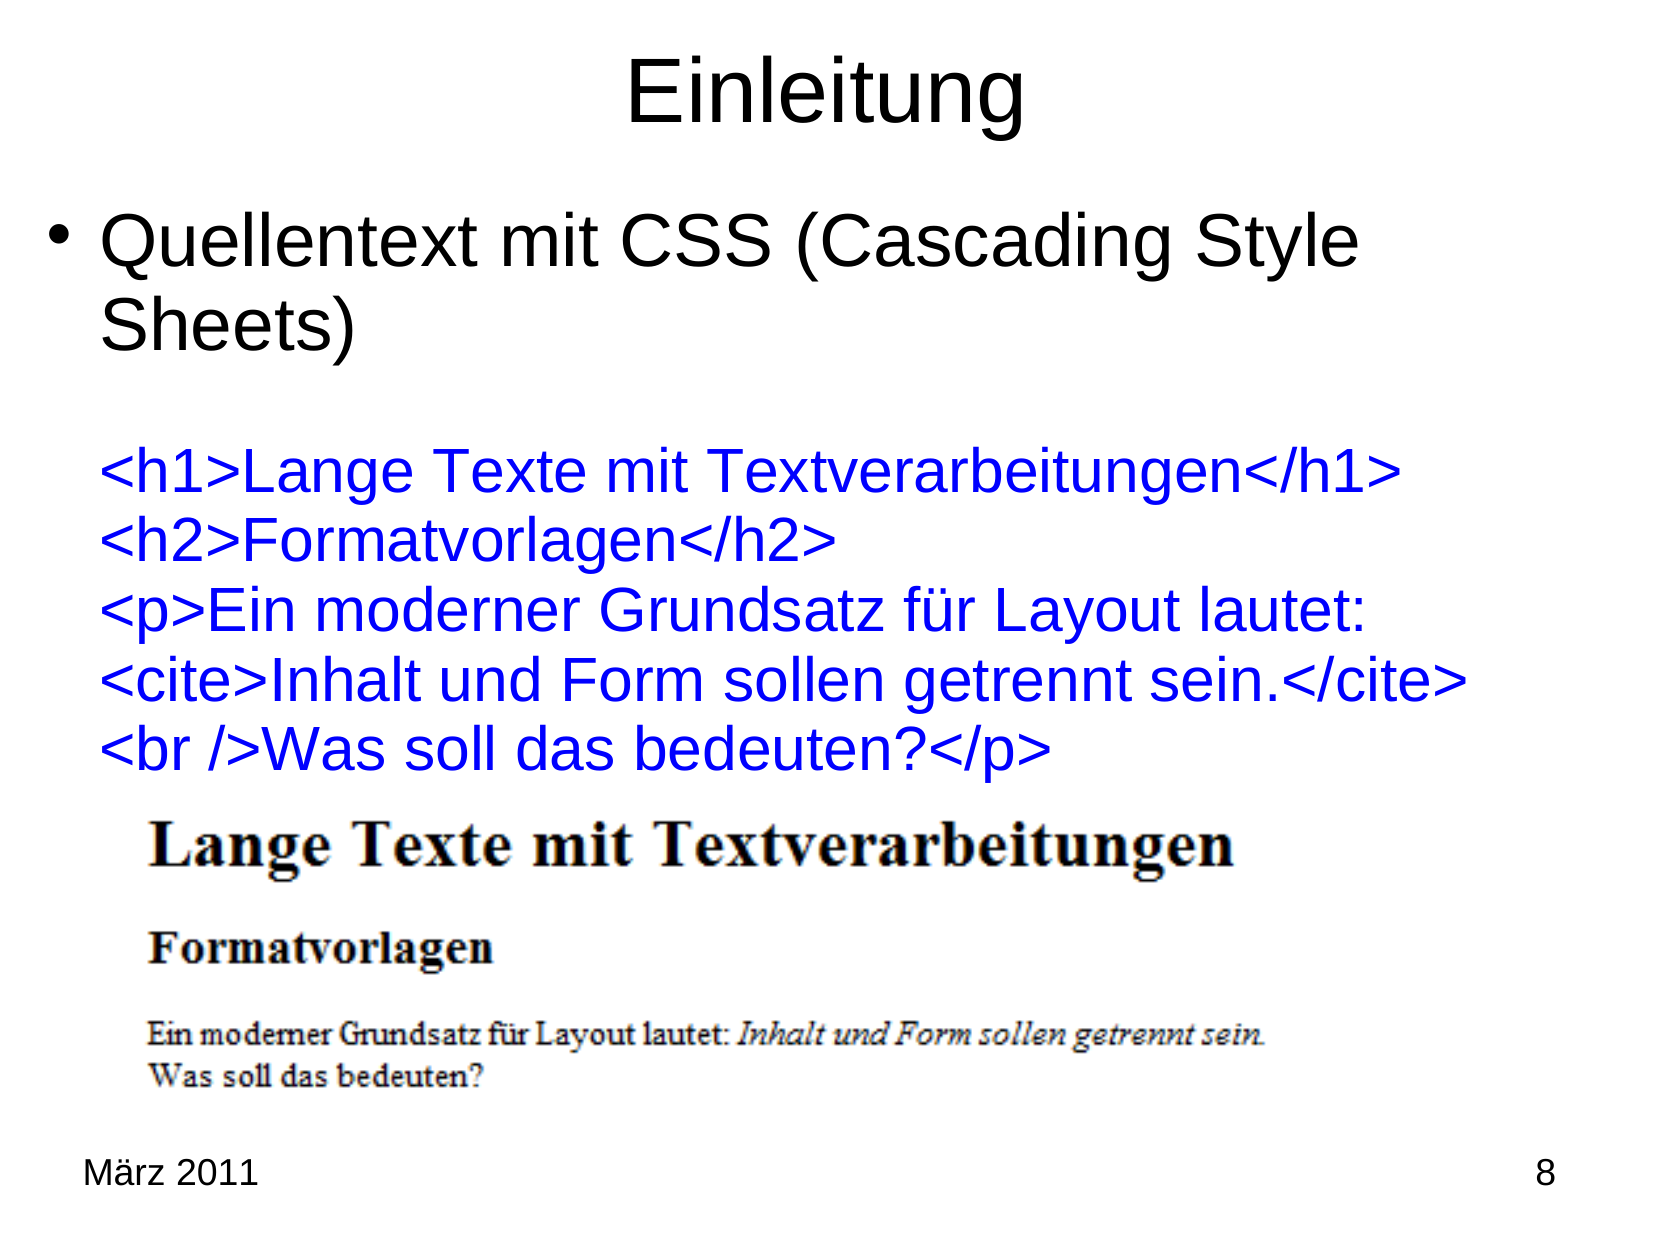

# Einleitung
Quellentext mit CSS (Cascading Style Sheets)
<h1>Lange Texte mit Textverarbeitungen</h1>
<h2>Formatvorlagen</h2>
<p>Ein moderner Grundsatz für Layout lautet: <cite>Inhalt und Form sollen getrennt sein.</cite>
<br />Was soll das bedeuten?</p>
März 2011
8